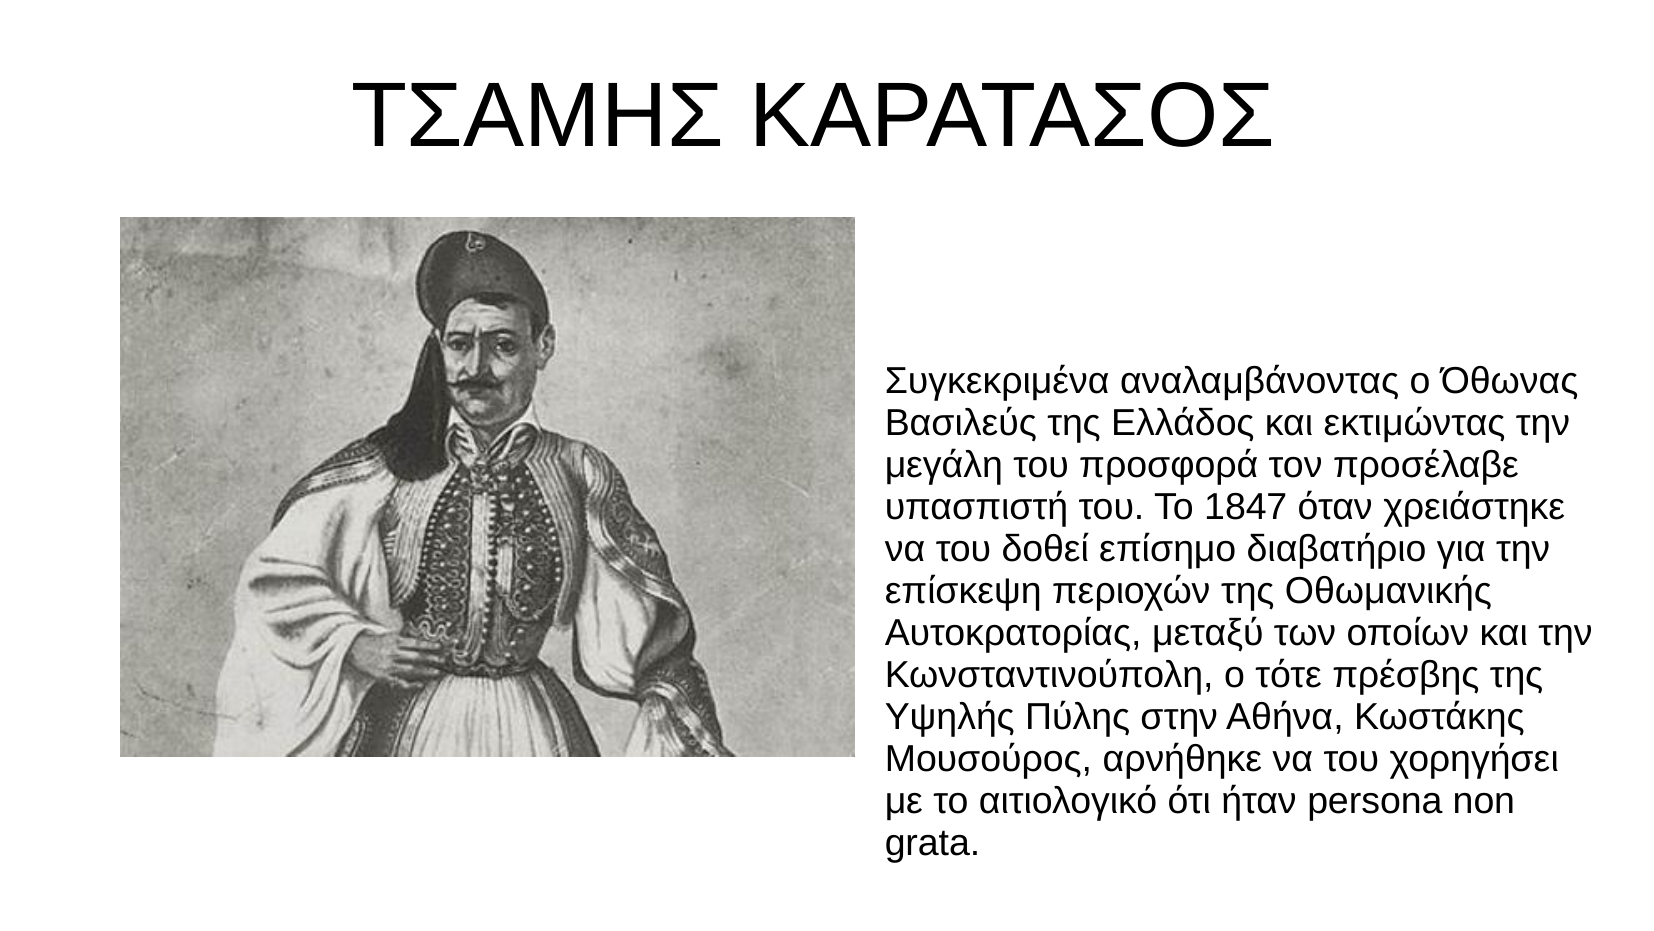

# ΤΣΑΜΗΣ ΚΑΡΑΤΑΣΟΣ
Συγκεκριμένα αναλαμβάνοντας ο Όθωνας Βασιλεύς της Ελλάδος και εκτιμώντας την μεγάλη του προσφορά τον προσέλαβε υπασπιστή του. Το 1847 όταν χρειάστηκε να του δοθεί επίσημο διαβατήριο για την επίσκεψη περιοχών της Οθωμανικής Αυτοκρατορίας, μεταξύ των οποίων και την Κωνσταντινούπολη, ο τότε πρέσβης της Υψηλής Πύλης στην Αθήνα, Κωστάκης Μουσούρος, αρνήθηκε να του χορηγήσει με το αιτιολογικό ότι ήταν persona non grata.